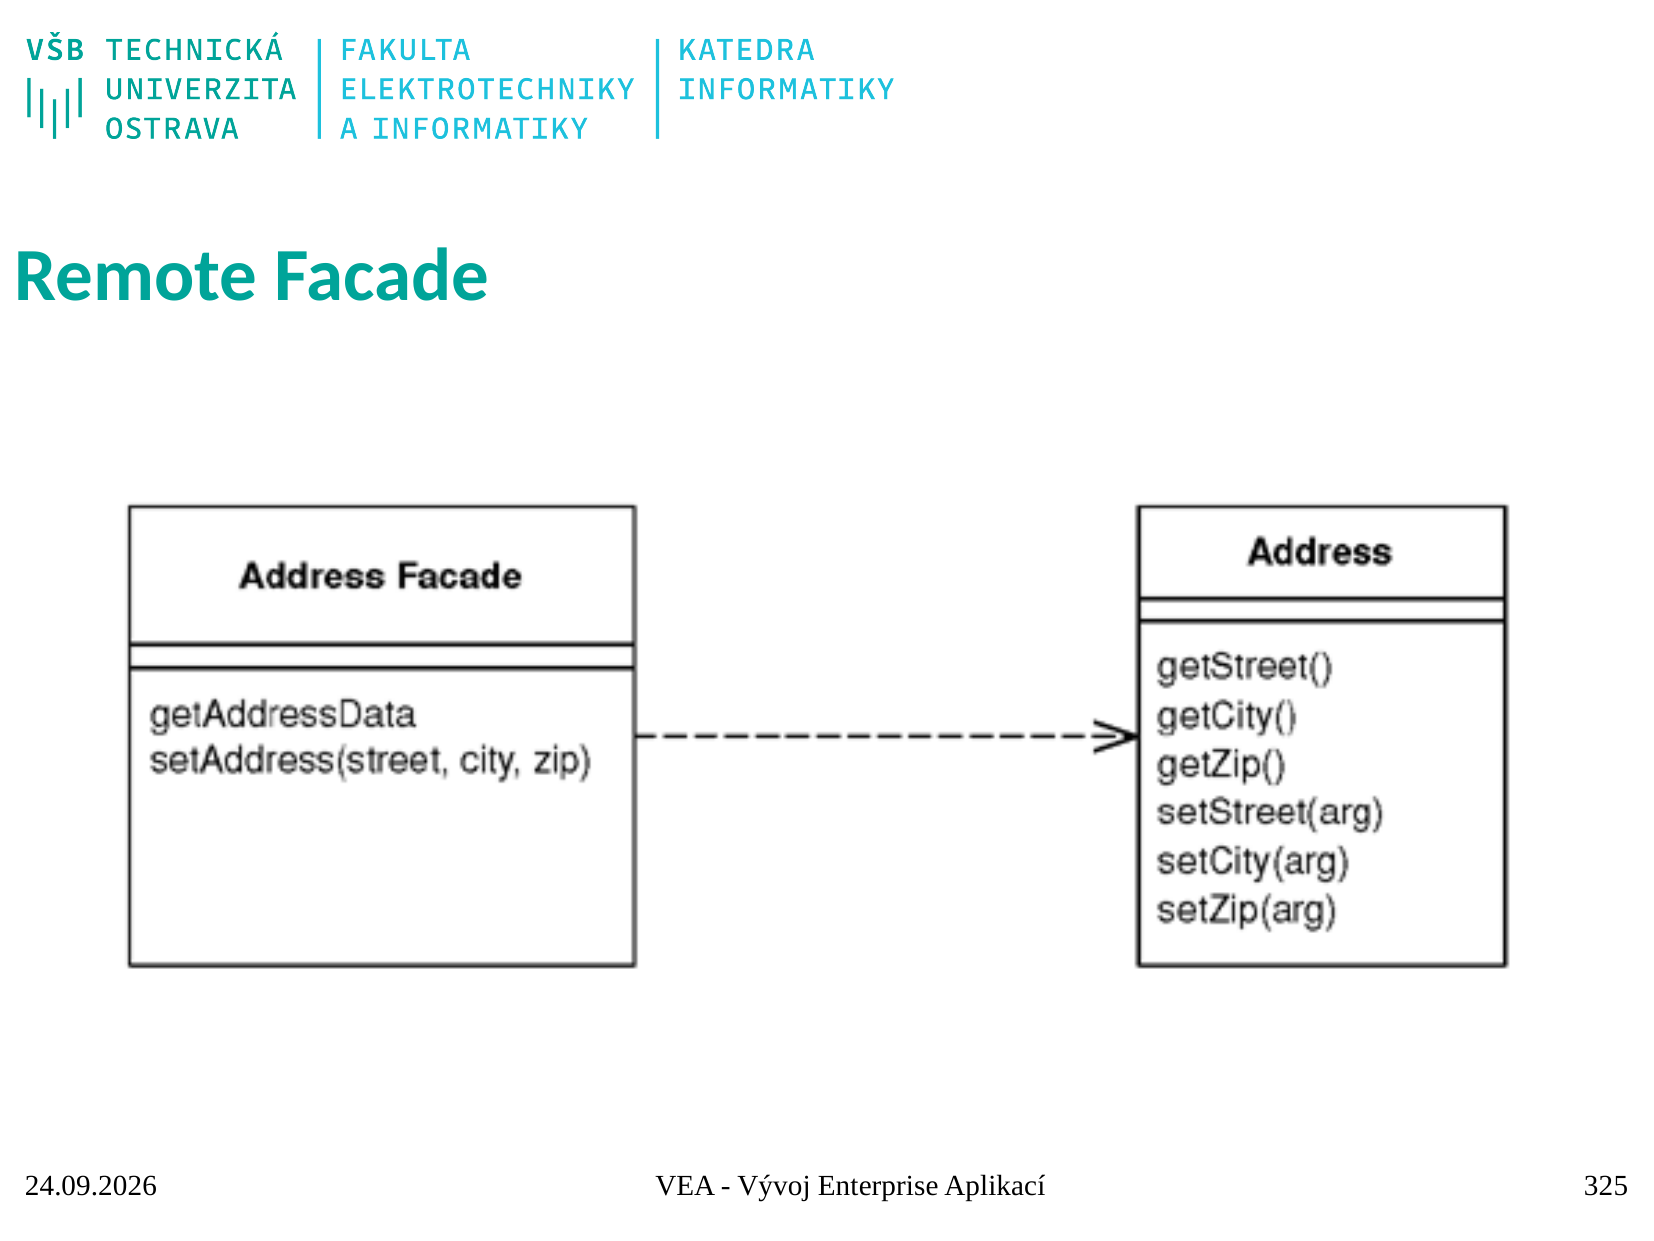

# Remote Facade
VEA - Vývoj Enterprise Aplikací
325